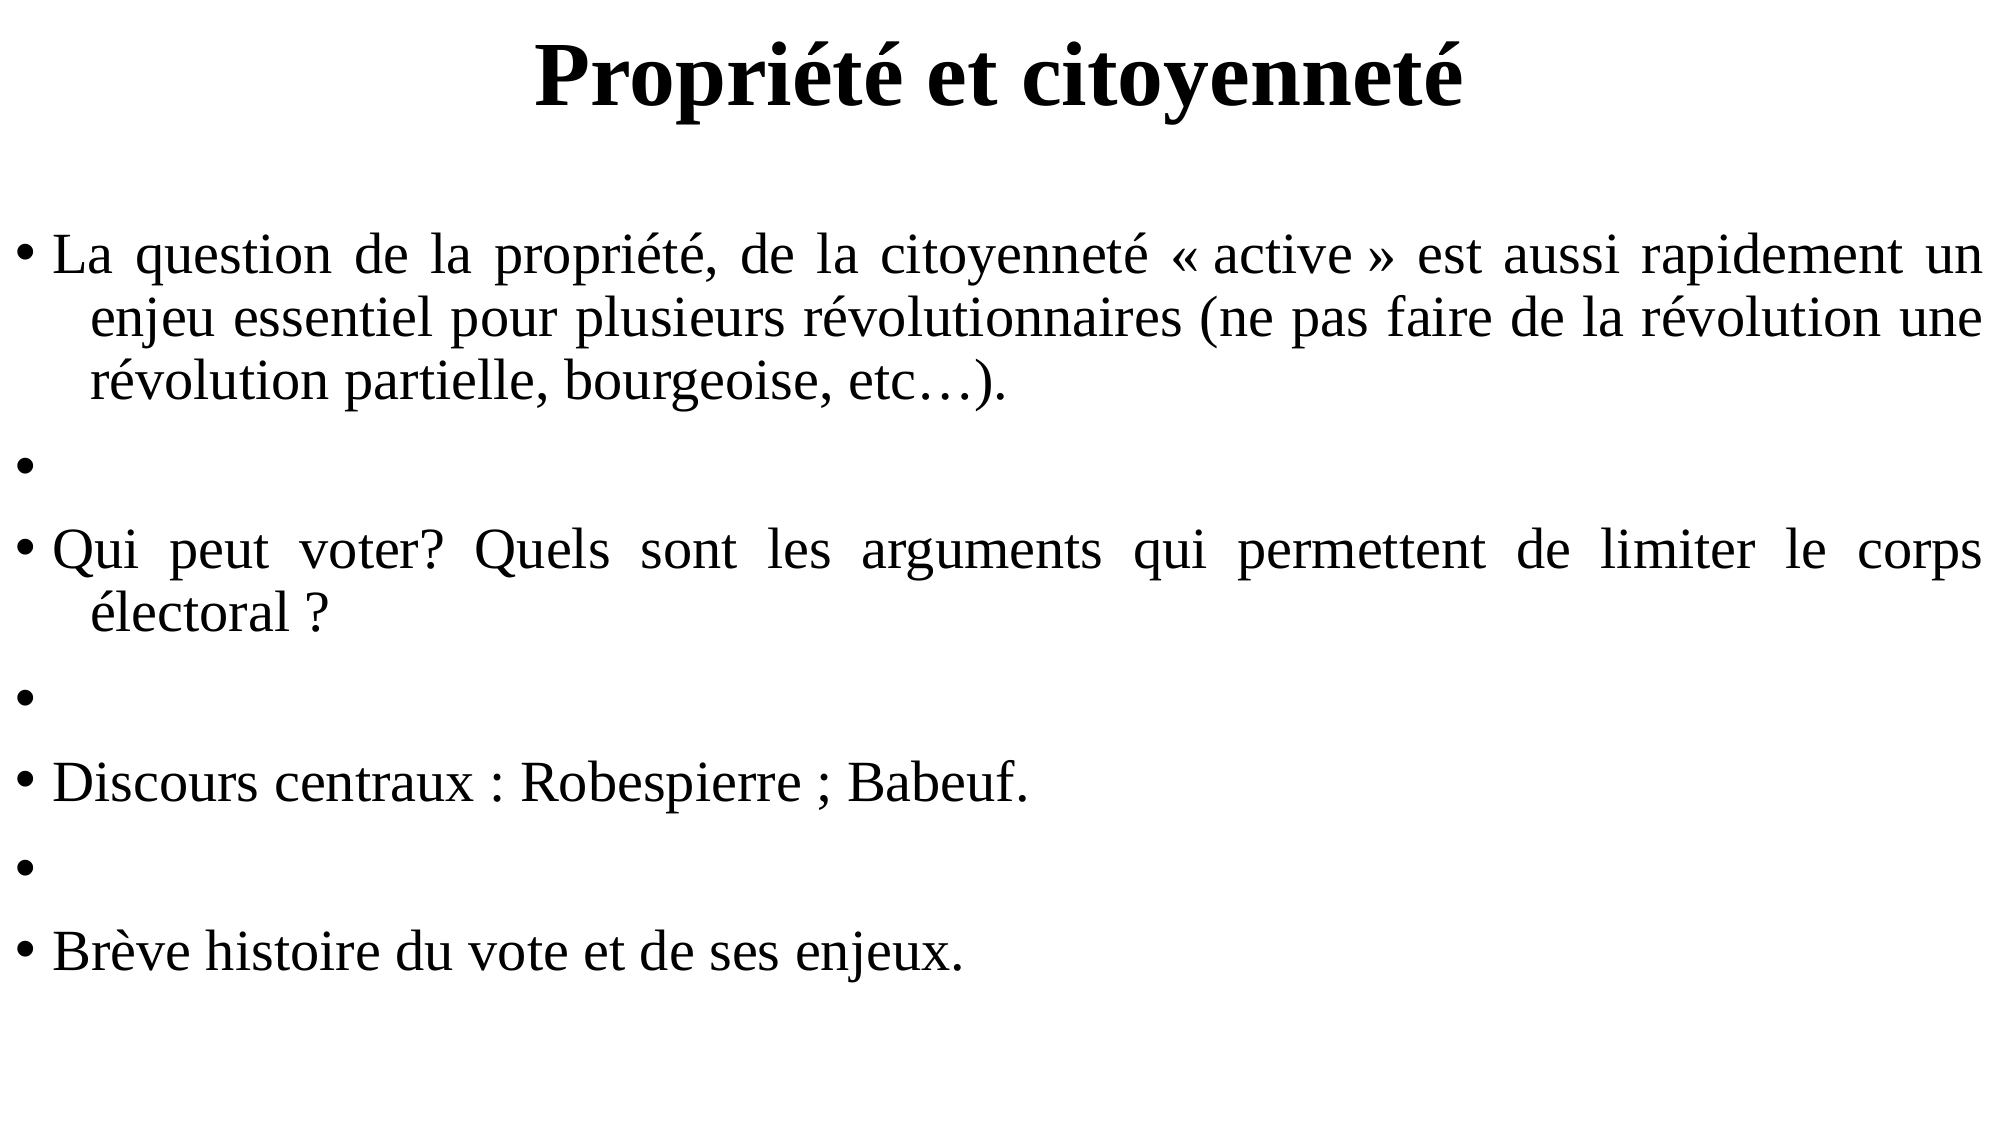

# Propriété et citoyenneté
La question de la propriété, de la citoyenneté « active » est aussi rapidement un enjeu essentiel pour plusieurs révolutionnaires (ne pas faire de la révolution une révolution partielle, bourgeoise, etc…).
Qui peut voter? Quels sont les arguments qui permettent de limiter le corps électoral ?
Discours centraux : Robespierre ; Babeuf.
Brève histoire du vote et de ses enjeux.